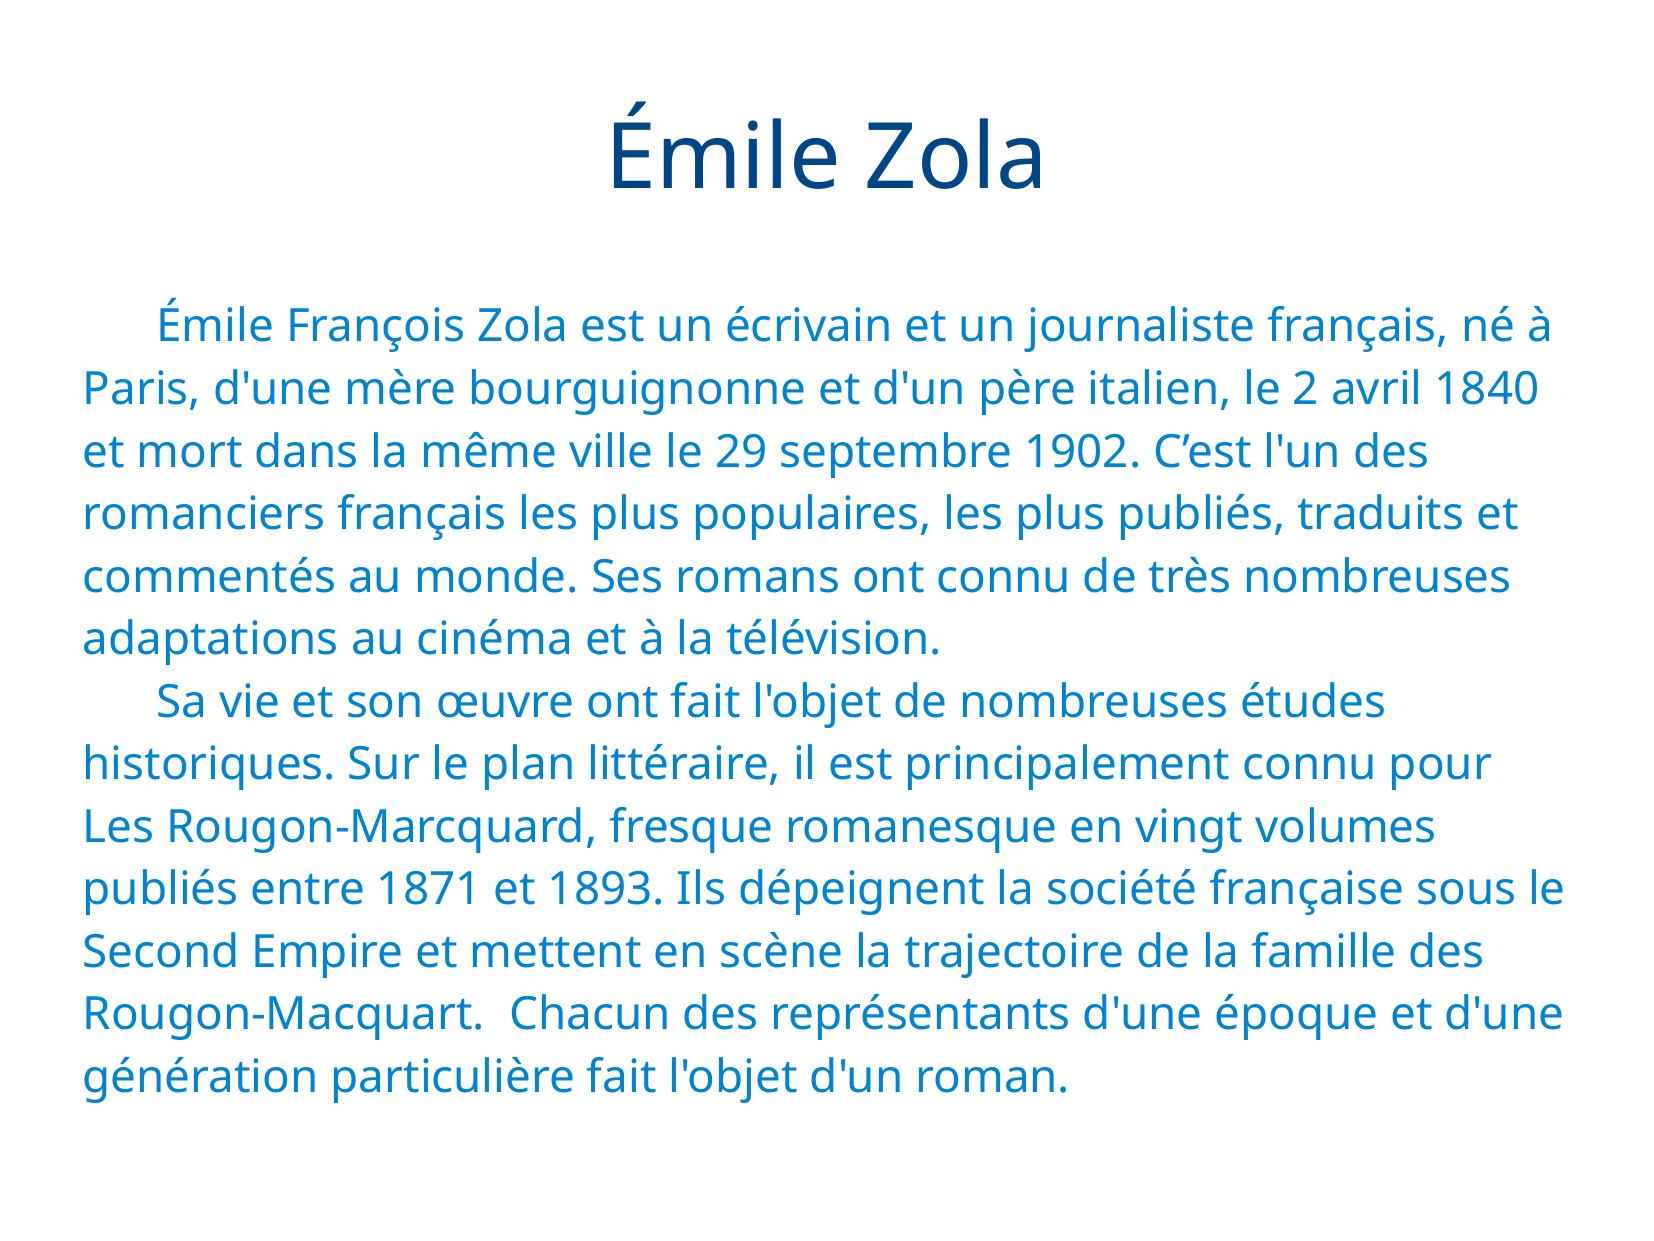

# Émile Zola
	Émile François Zola est un écrivain et un journaliste français, né à Paris, d'une mère bourguignonne et d'un père italien, le 2 avril 1840 et mort dans la même ville le 29 septembre 1902. C’est l'un des romanciers français les plus populaires, les plus publiés, traduits et commentés au monde. Ses romans ont connu de très nombreuses adaptations au cinéma et à la télévision.
	Sa vie et son œuvre ont fait l'objet de nombreuses études historiques. Sur le plan littéraire, il est principalement connu pour Les Rougon-Marcquard, fresque romanesque en vingt volumes publiés entre 1871 et 1893. Ils dépeignent la société française sous le Second Empire et mettent en scène la trajectoire de la famille des Rougon-Macquart. Chacun des représentants d'une époque et d'une génération particulière fait l'objet d'un roman.